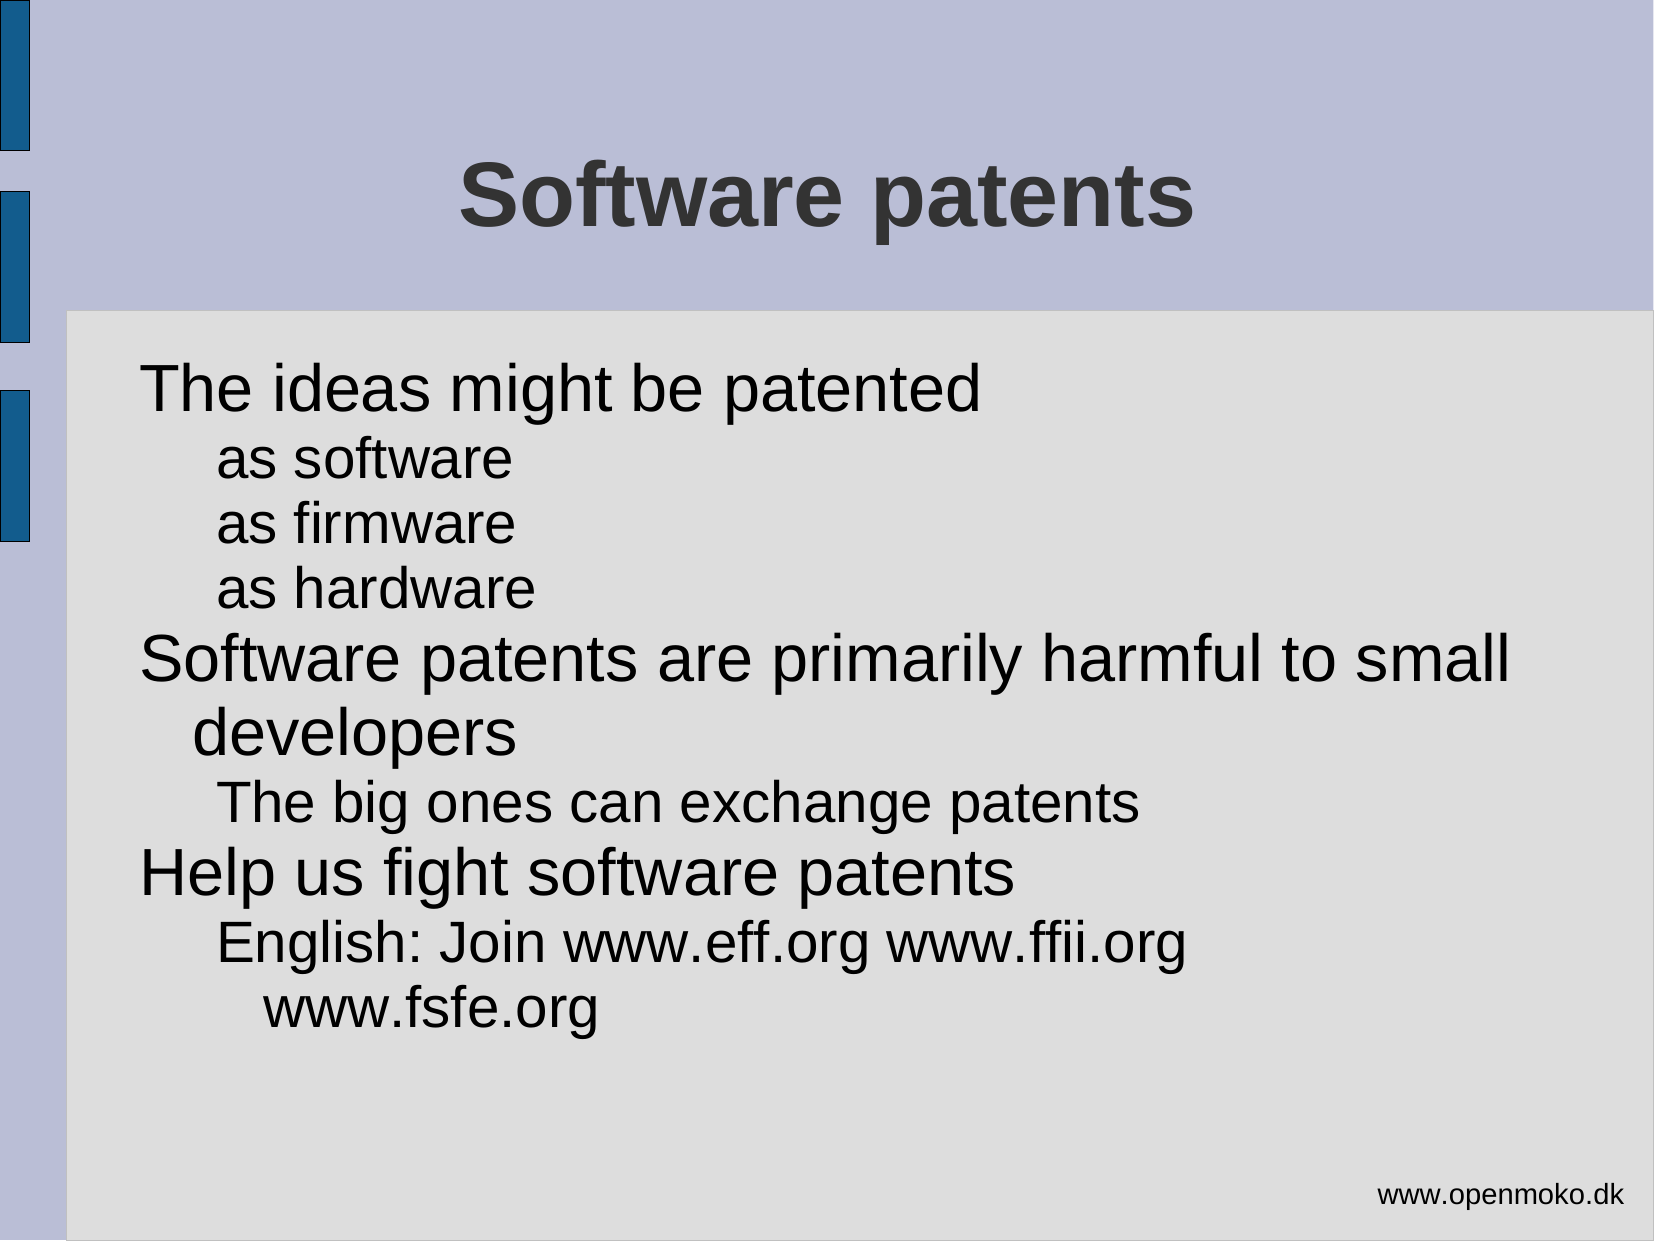

# Software patents
The ideas might be patented
as software
as firmware
as hardware
Software patents are primarily harmful to small developers
The big ones can exchange patents
Help us fight software patents
English: Join www.eff.org www.ffii.org www.fsfe.org